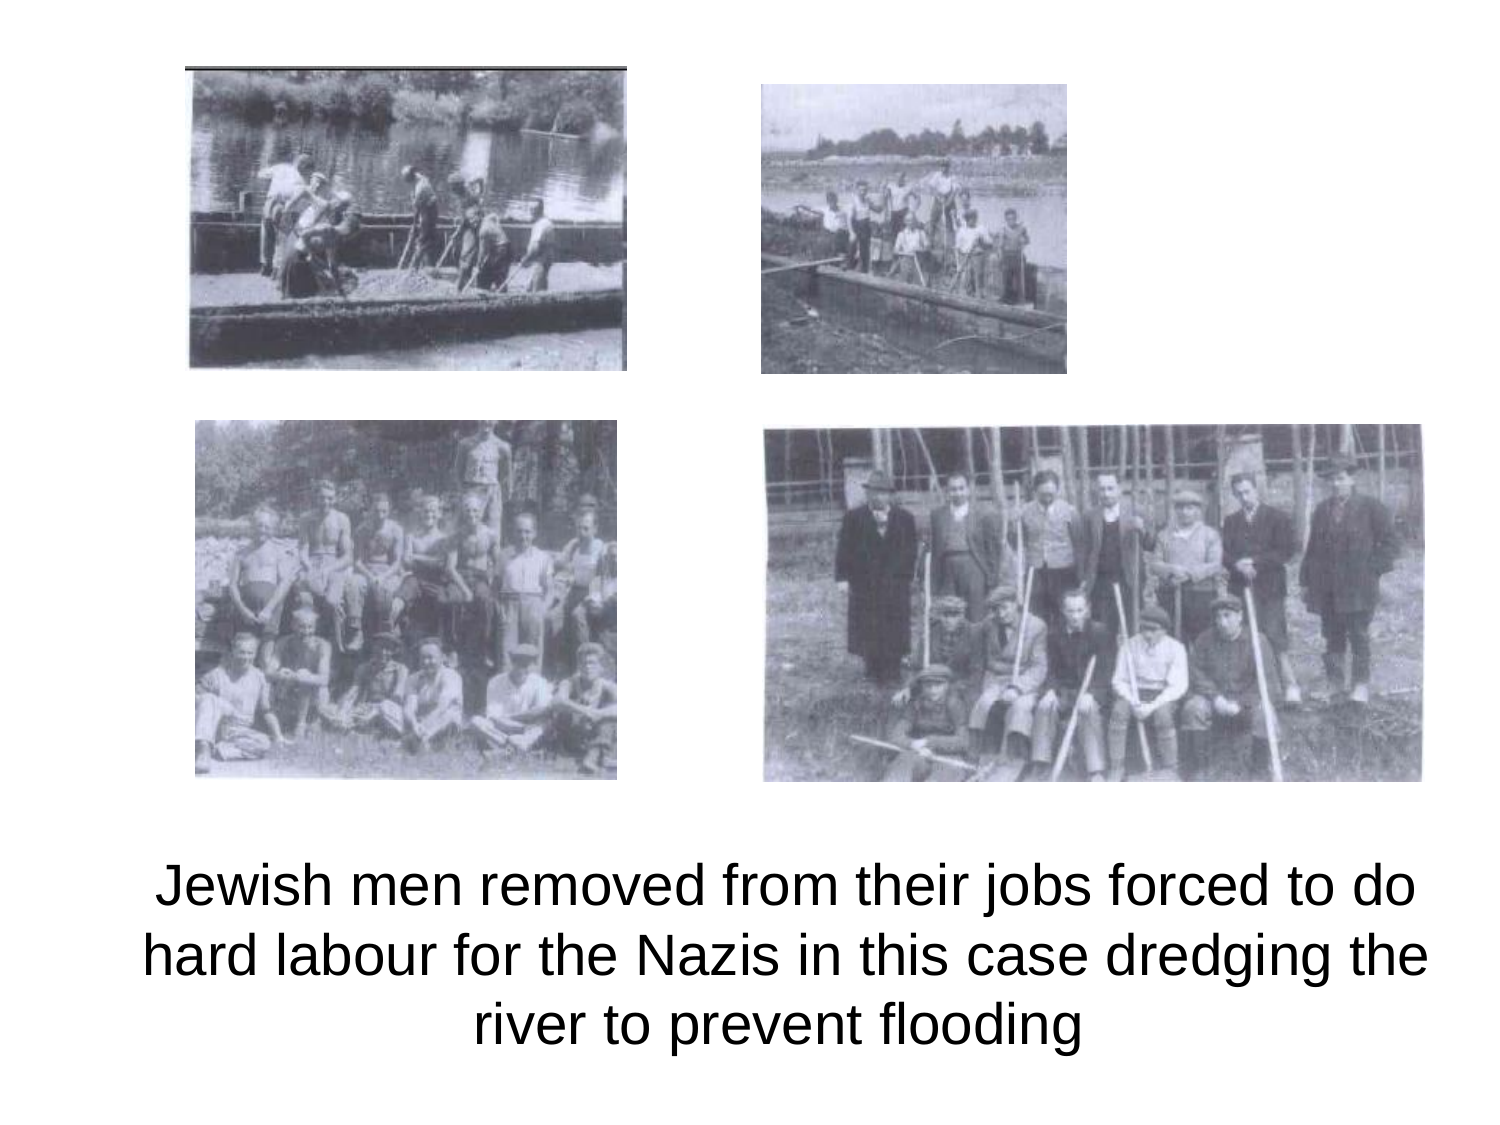

# Jewish men removed from their jobs forced to do hard labour for the Nazis in this case dredging the river to prevent flooding